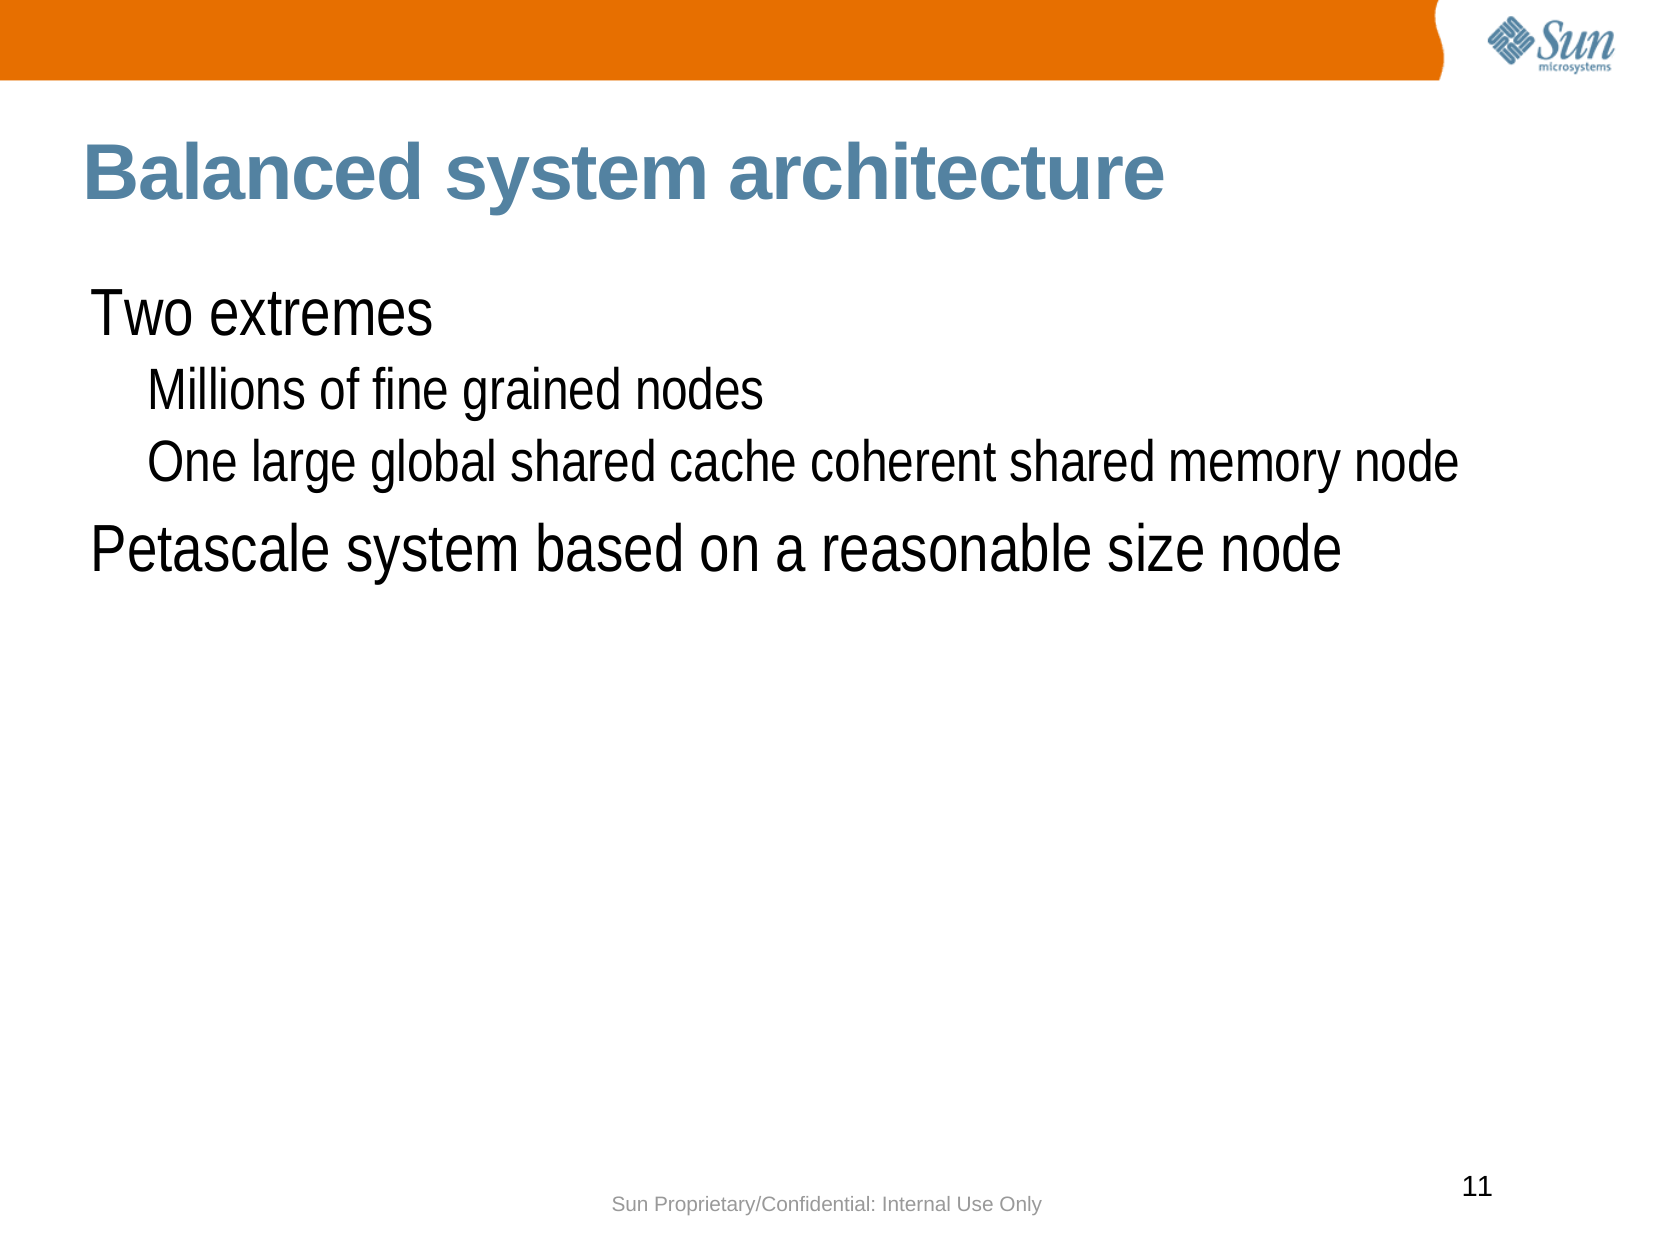

# Balanced system architecture
Two extremes
Millions of fine grained nodes
One large global shared cache coherent shared memory node
Petascale system based on a reasonable size node